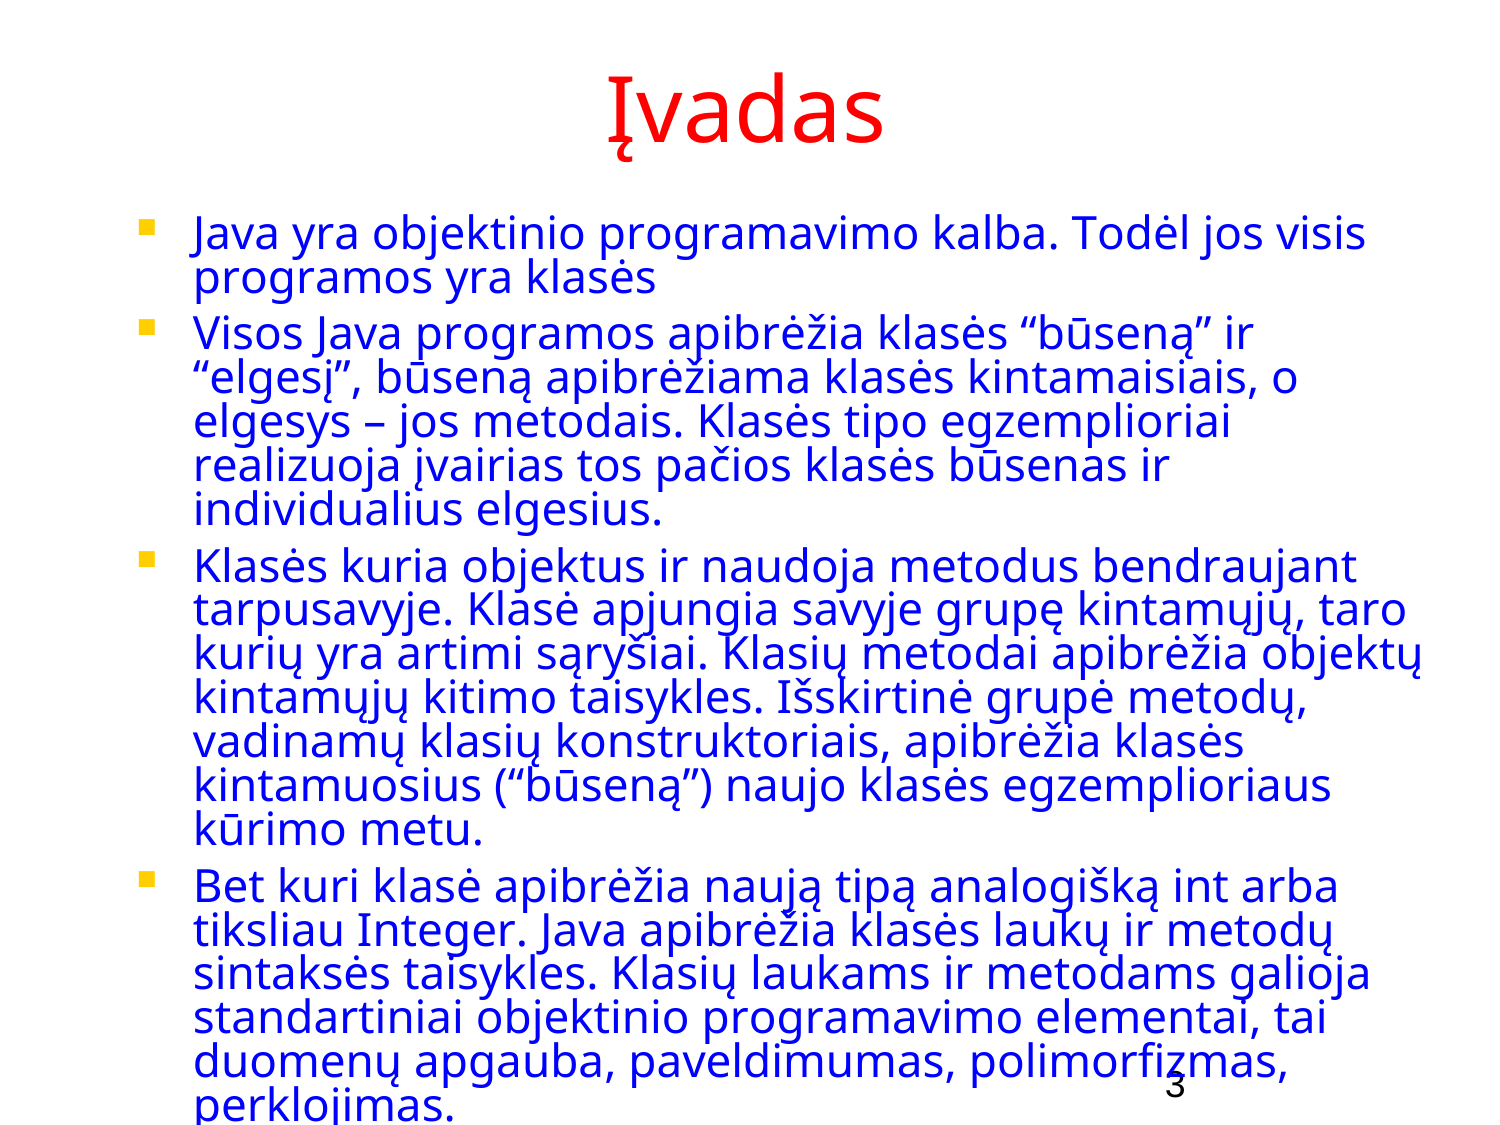

# Įvadas
Java yra objektinio programavimo kalba. Todėl jos visis programos yra klasės
Visos Java programos apibrėžia klasės “būseną” ir “elgesį”, būseną apibrėžiama klasės kintamaisiais, o elgesys – jos metodais. Klasės tipo egzemplioriai realizuoja įvairias tos pačios klasės būsenas ir individualius elgesius.
Klasės kuria objektus ir naudoja metodus bendraujant tarpusavyje. Klasė apjungia savyje grupę kintamųjų, taro kurių yra artimi sąryšiai. Klasių metodai apibrėžia objektų kintamųjų kitimo taisykles. Išskirtinė grupė metodų, vadinamų klasių konstruktoriais, apibrėžia klasės kintamuosius (“būseną”) naujo klasės egzemplioriaus kūrimo metu.
Bet kuri klasė apibrėžia naują tipą analogišką int arba tiksliau Integer. Java apibrėžia klasės laukų ir metodų sintaksės taisykles. Klasių laukams ir metodams galioja standartiniai objektinio programavimo elementai, tai duomenų apgauba, paveldimumas, polimorfizmas, perklojimas.
3